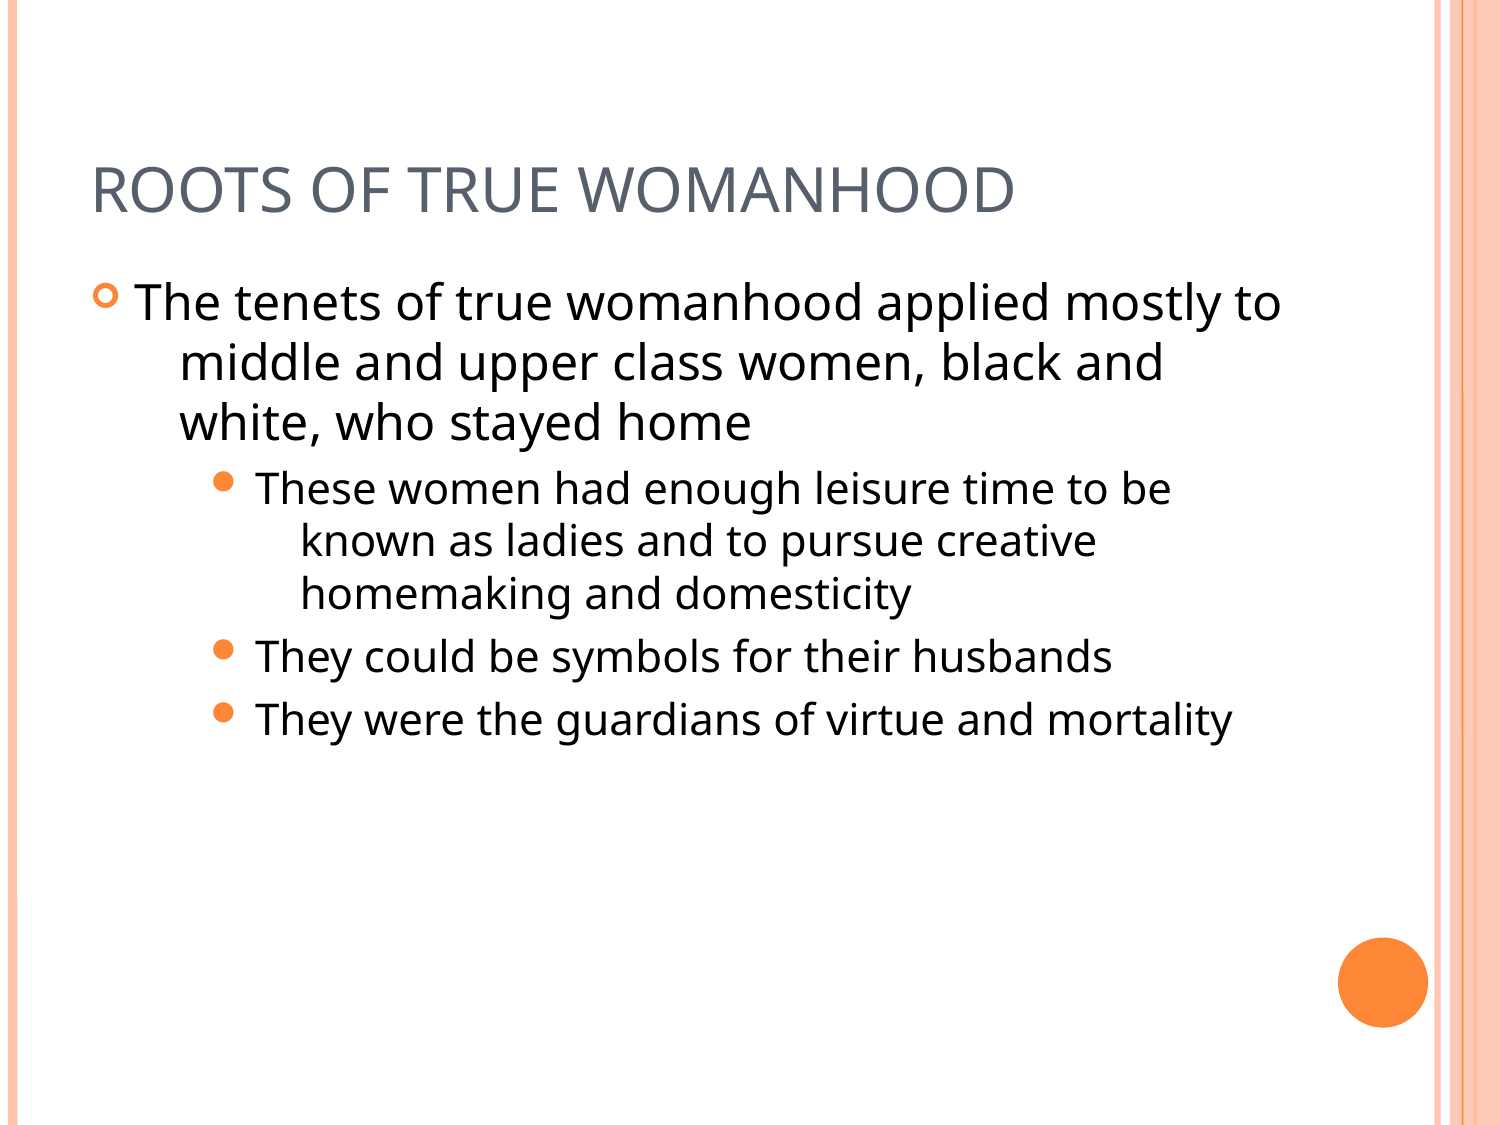

# Roots of True Womanhood
The tenets of true womanhood applied mostly to middle and upper class women, black and white, who stayed home
These women had enough leisure time to be known as ladies and to pursue creative homemaking and domesticity
They could be symbols for their husbands
They were the guardians of virtue and mortality